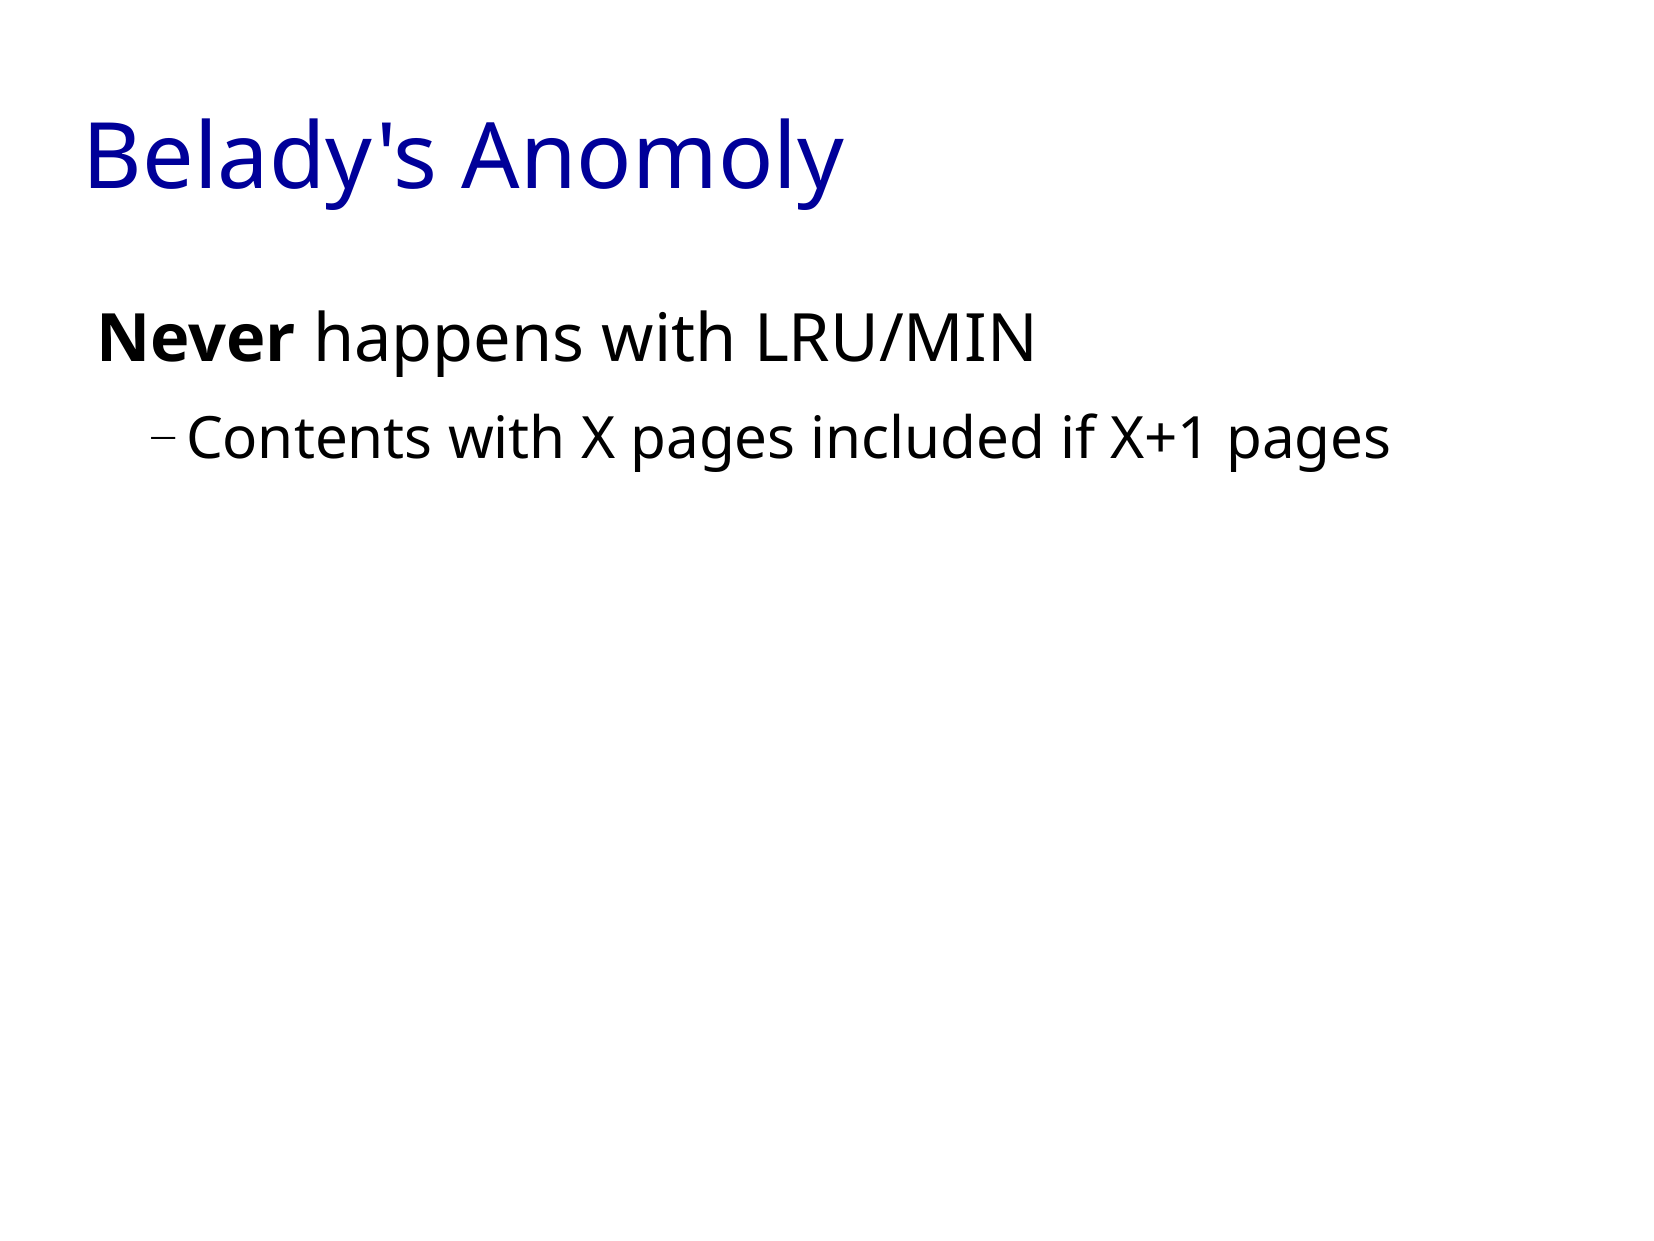

# Belady's Anomoly
Never happens with LRU/MIN
Contents with X pages included if X+1 pages